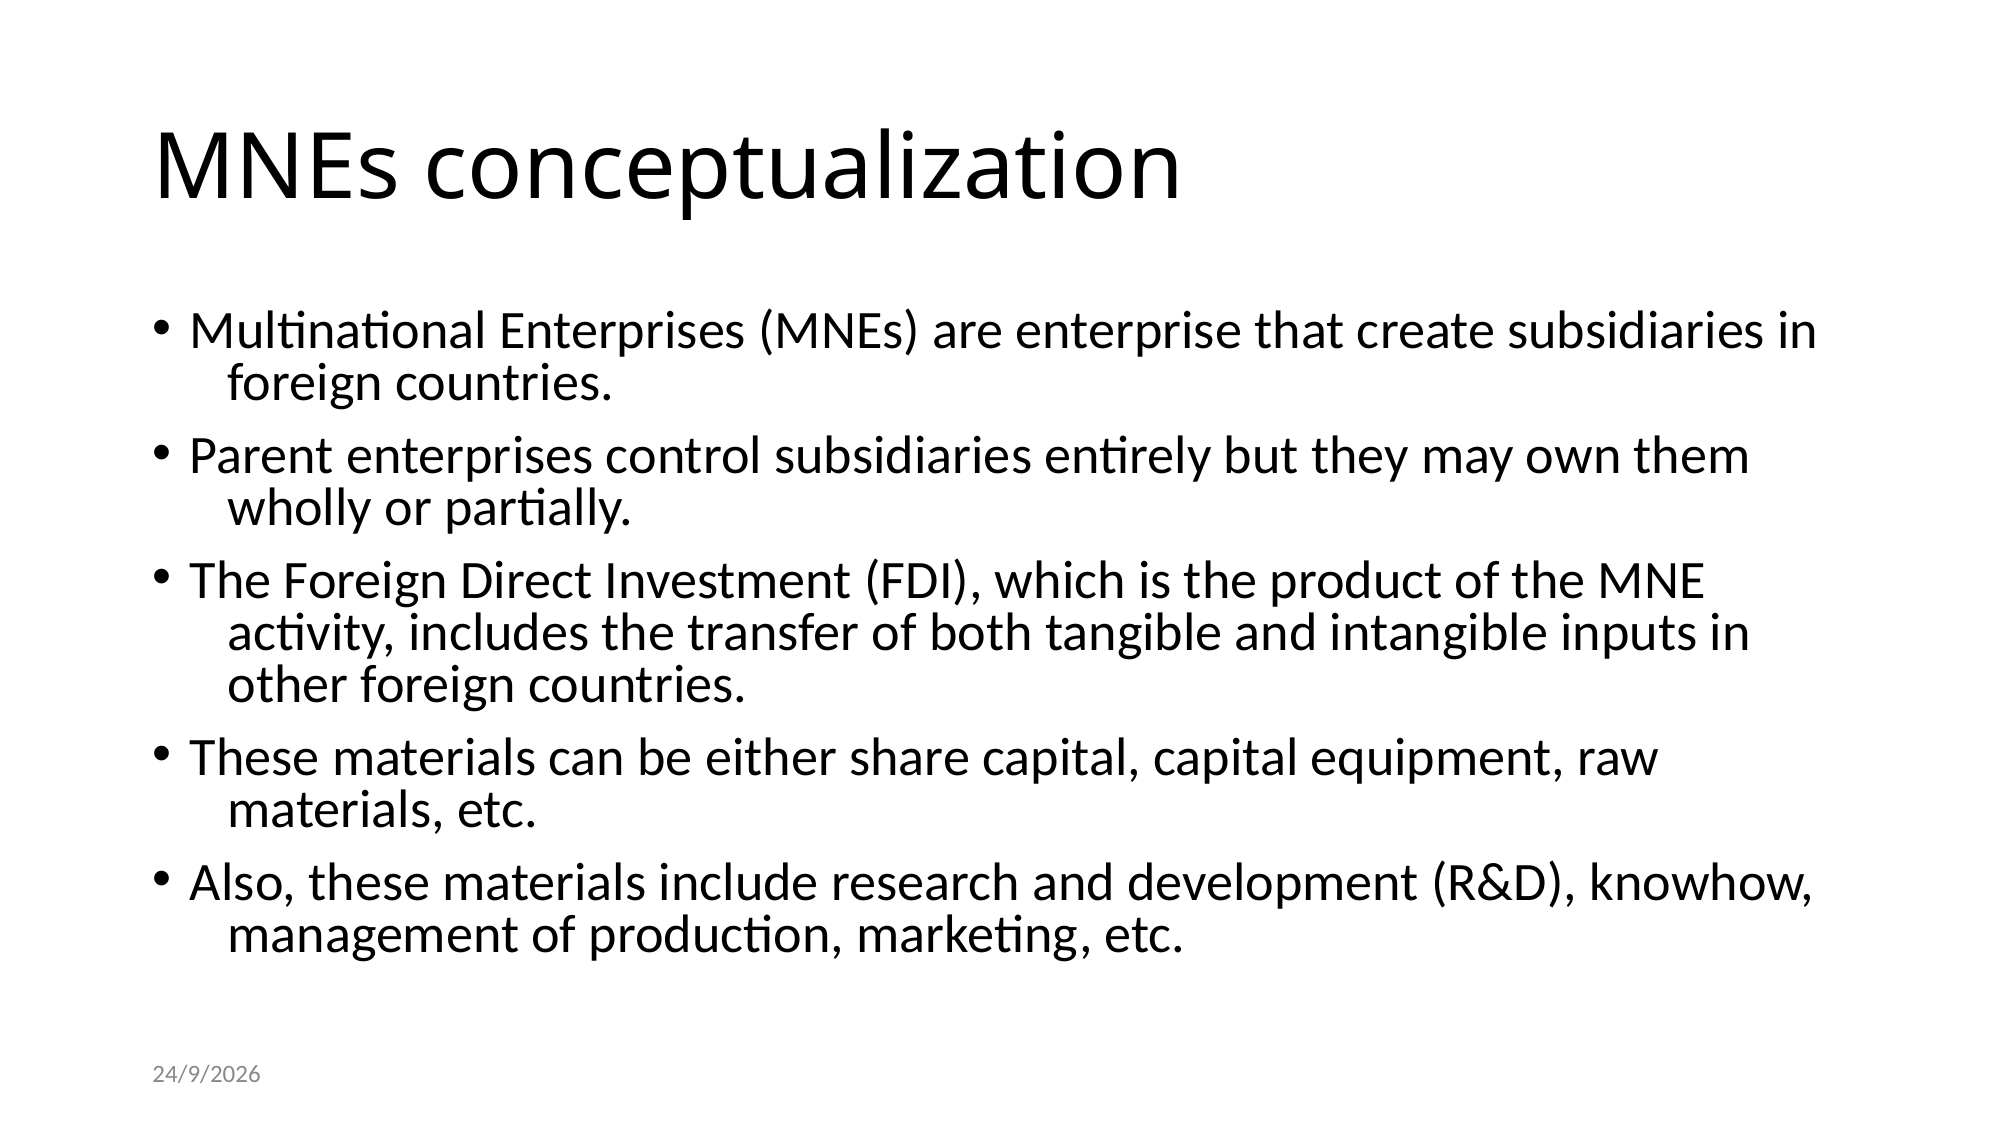

# MNEs conceptualization
Multinational Enterprises (MNEs) are enterprise that create subsidiaries in foreign countries.
Parent enterprises control subsidiaries entirely but they may own them wholly or partially.
The Foreign Direct Investment (FDI), which is the product of the MNE activity, includes the transfer of both tangible and intangible inputs in other foreign countries.
These materials can be either share capital, capital equipment, raw materials, etc.
Also, these materials include research and development (R&D), knowhow, management of production, marketing, etc.